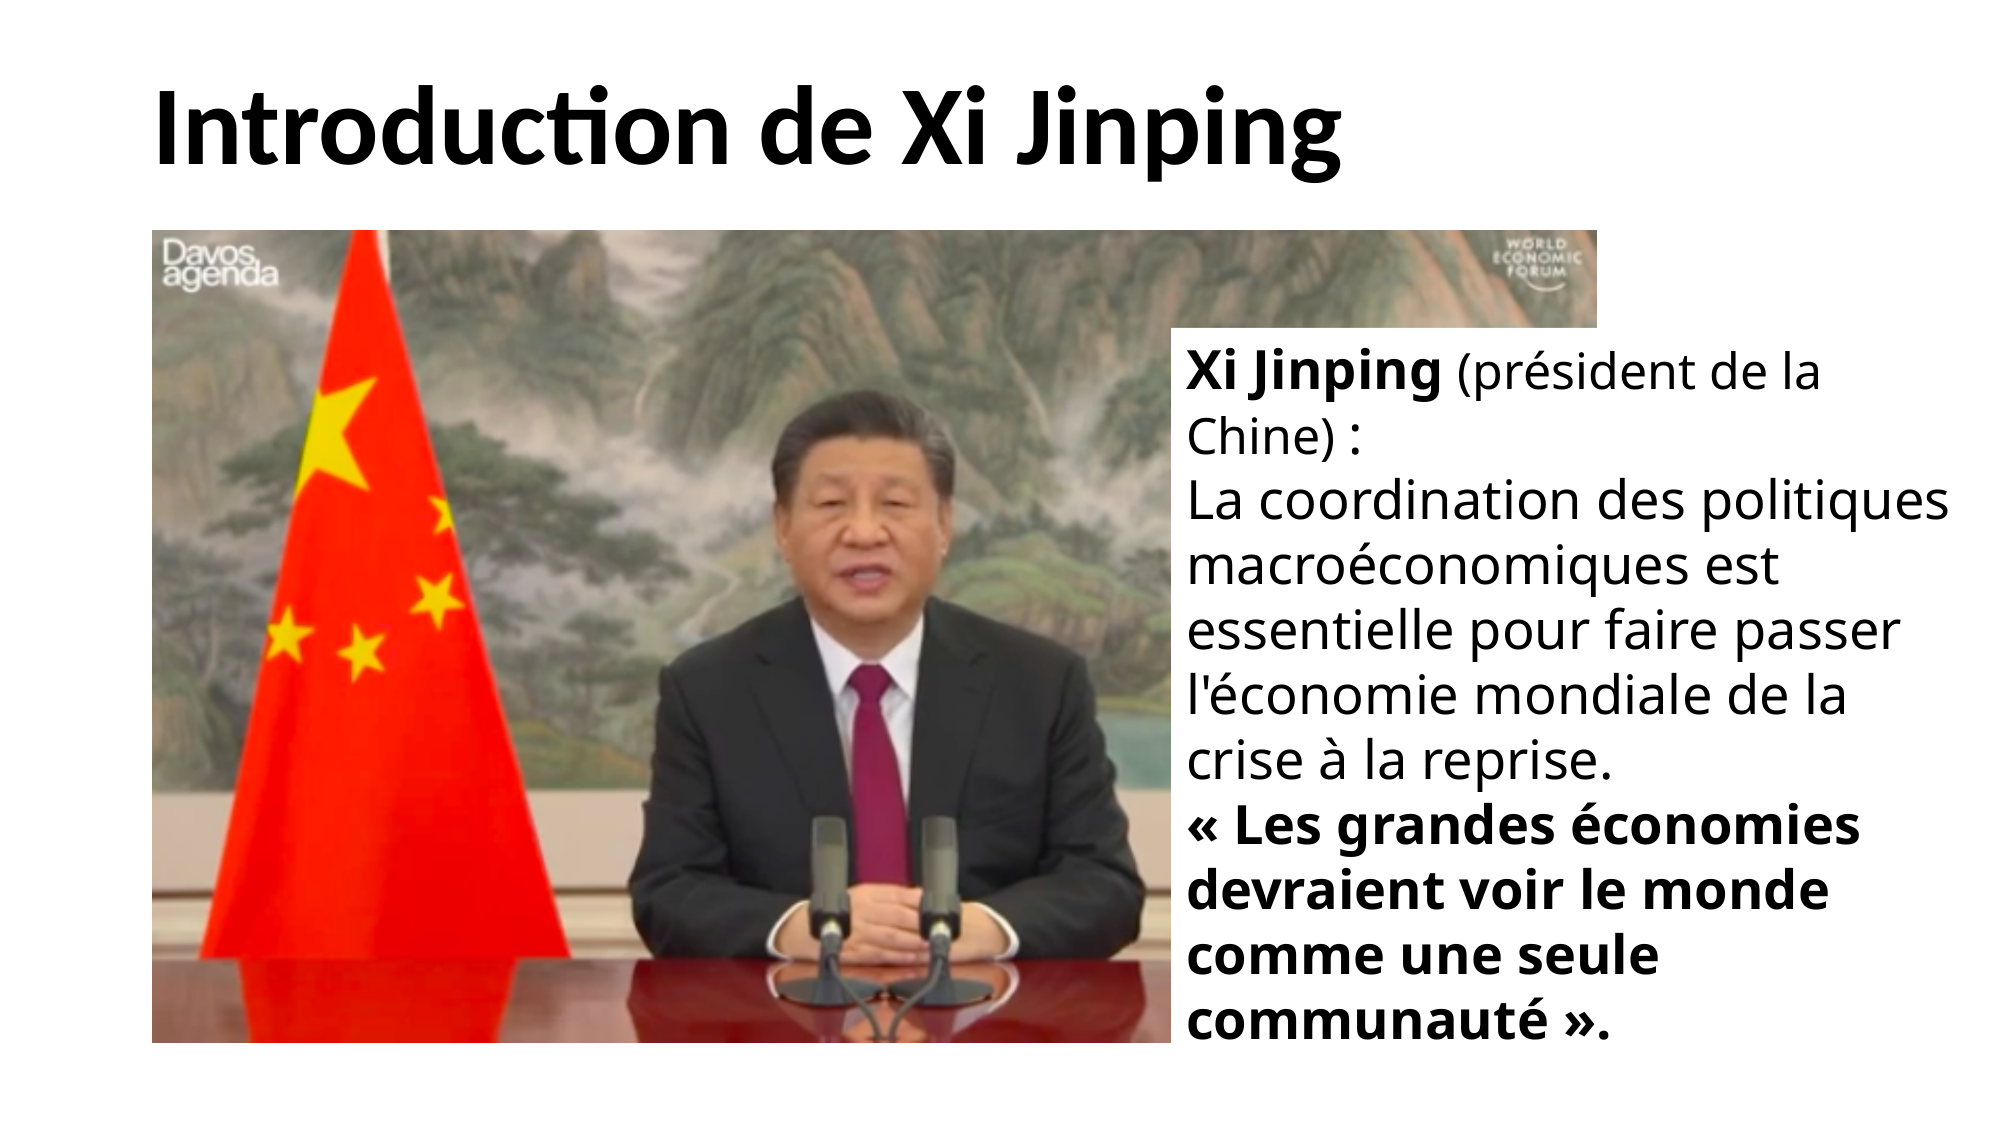

# Introduction de Xi Jinping
Xi Jinping (président de la Chine) :
La coordination des politiques macroéconomiques est essentielle pour faire passer l'économie mondiale de la crise à la reprise.
« Les grandes économies devraient voir le monde comme une seule communauté ».